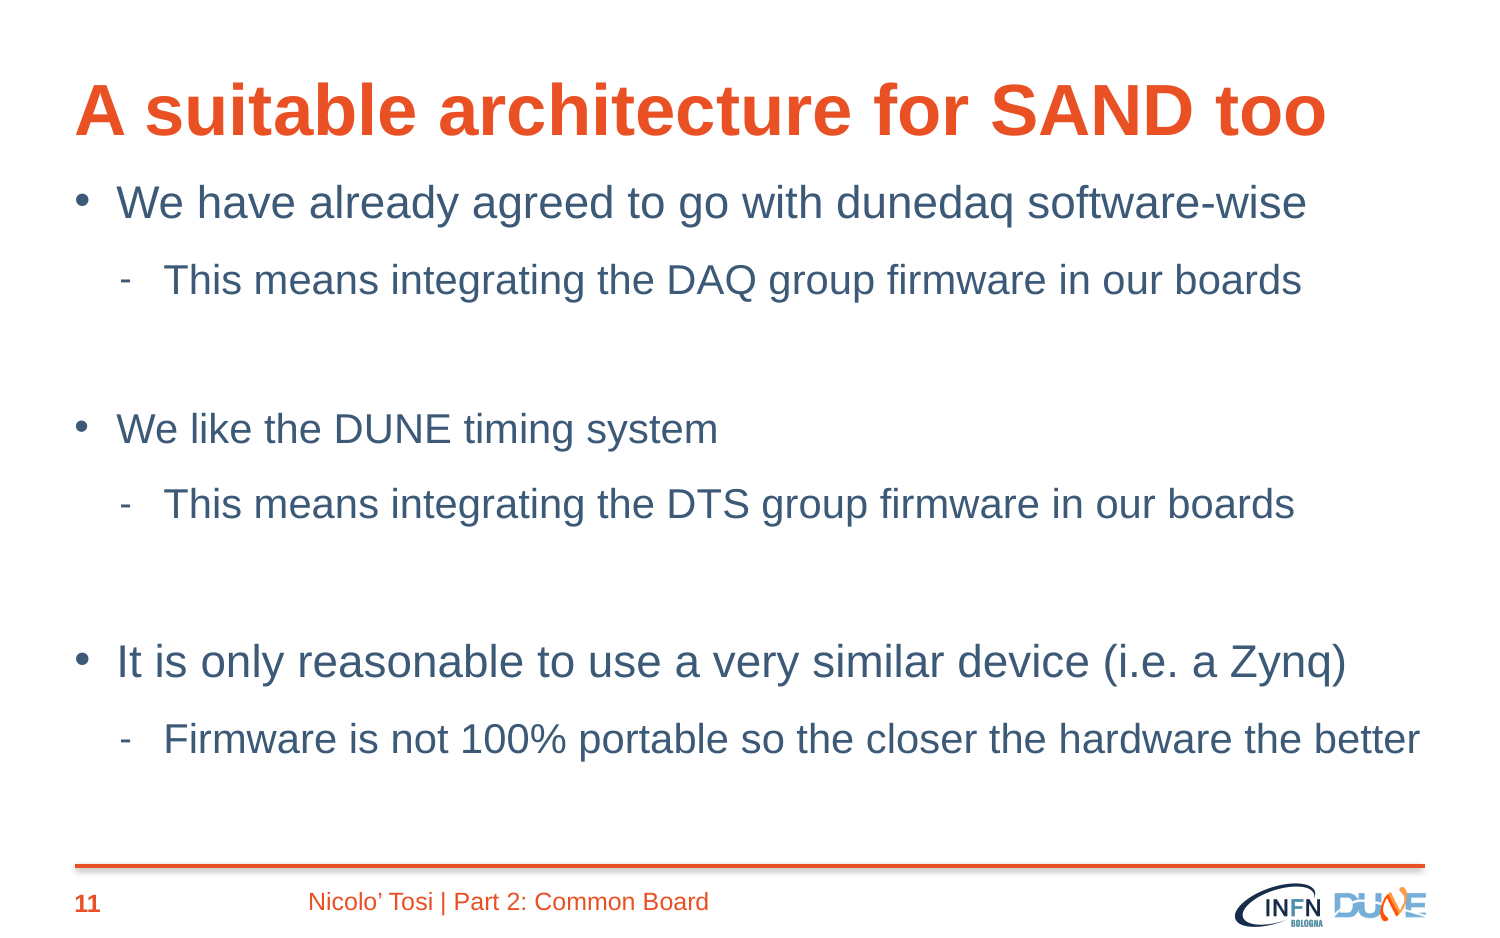

# A suitable architecture for SAND too
We have already agreed to go with dunedaq software-wise
This means integrating the DAQ group firmware in our boards
We like the DUNE timing system
This means integrating the DTS group firmware in our boards
It is only reasonable to use a very similar device (i.e. a Zynq)
Firmware is not 100% portable so the closer the hardware the better
Nicolo’ Tosi | Part 2: Common Board